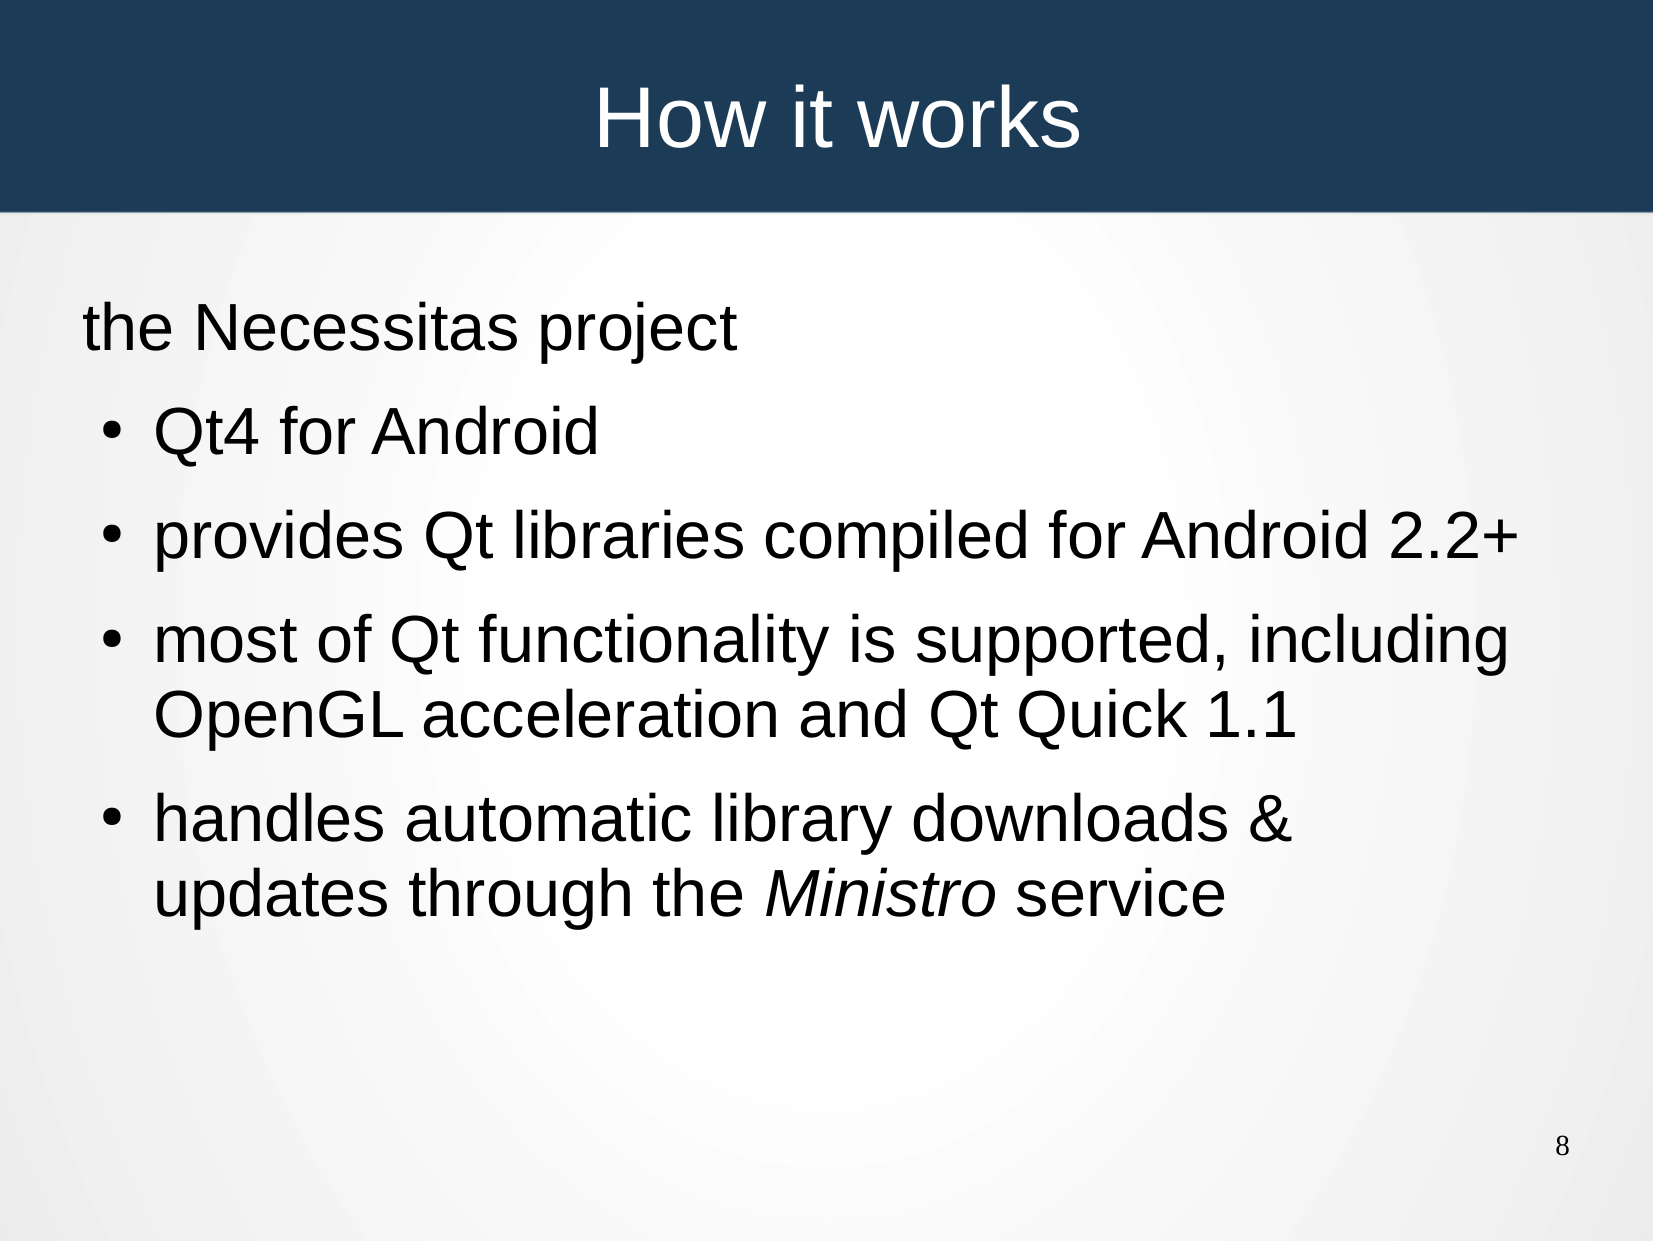

# How it works
the Necessitas project
Qt4 for Android
provides Qt libraries compiled for Android 2.2+
most of Qt functionality is supported, including OpenGL acceleration and Qt Quick 1.1
handles automatic library downloads & updates through the Ministro service
8